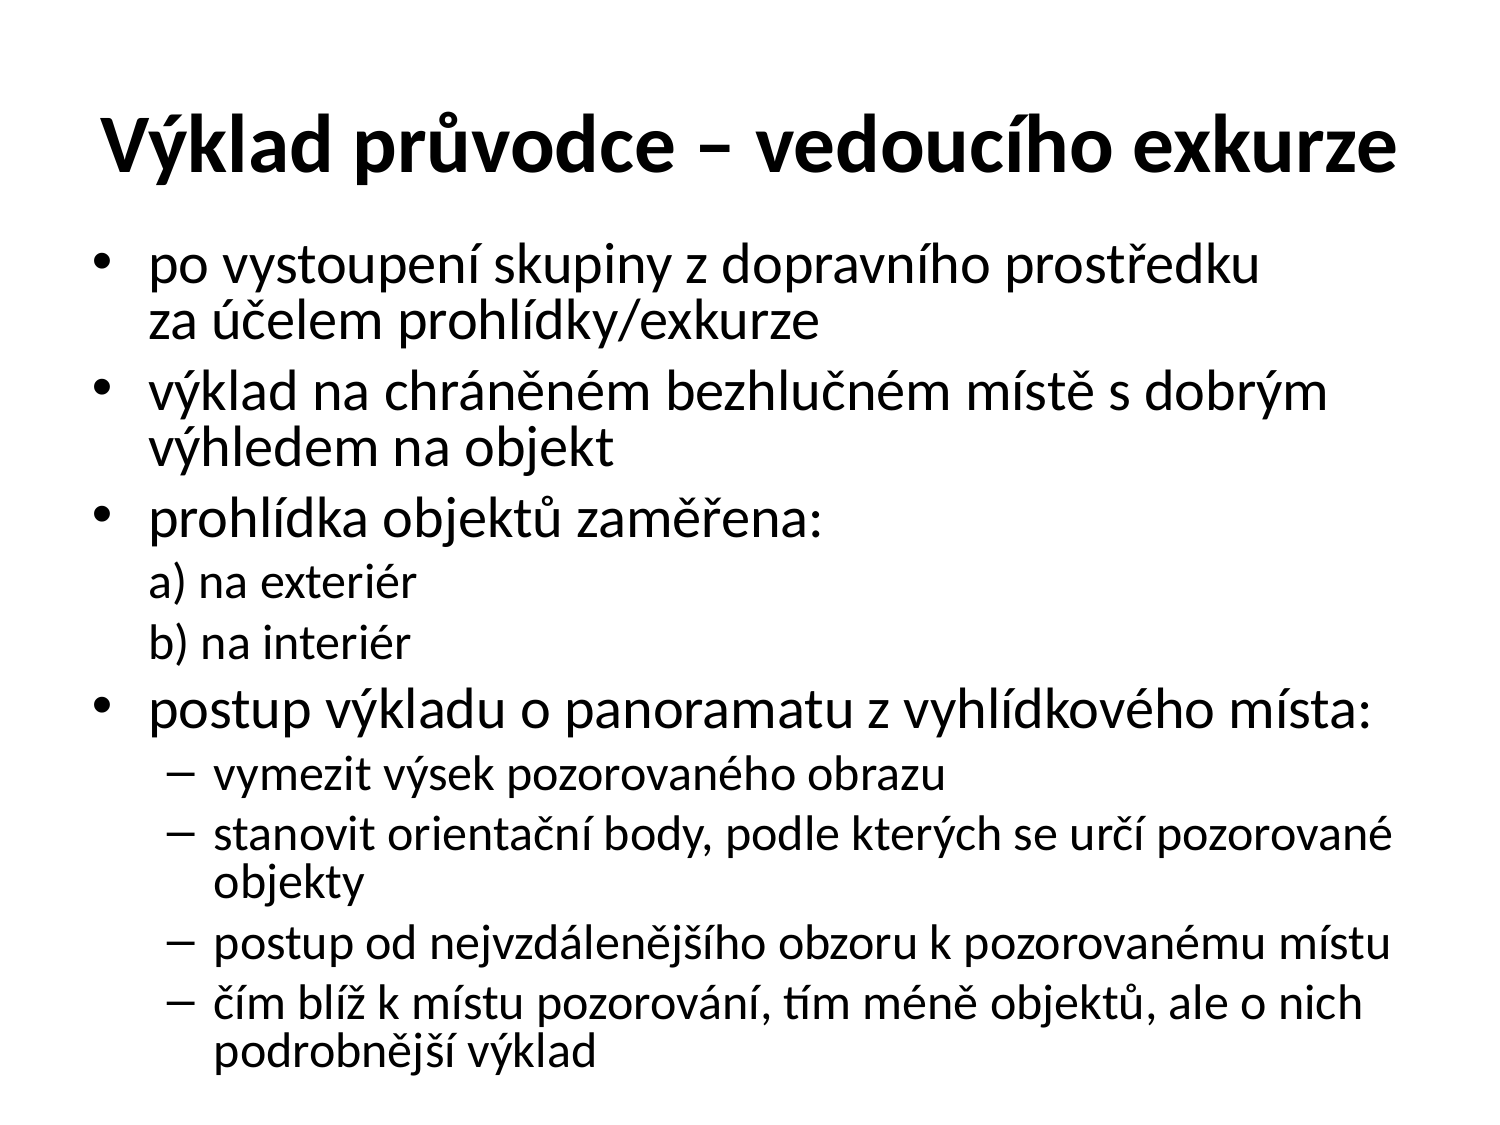

# Výklad průvodce – vedoucího exkurze
po vystoupení skupiny z dopravního prostředku
za účelem prohlídky/exkurze
výklad na chráněném bezhlučném místě s dobrým výhledem na objekt
prohlídka objektů zaměřena:
	a) na exteriér
	b) na interiér
postup výkladu o panoramatu z vyhlídkového místa:
vymezit výsek pozorovaného obrazu
stanovit orientační body, podle kterých se určí pozorované objekty
postup od nejvzdálenějšího obzoru k pozorovanému místu
čím blíž k místu pozorování, tím méně objektů, ale o nich podrobnější výklad